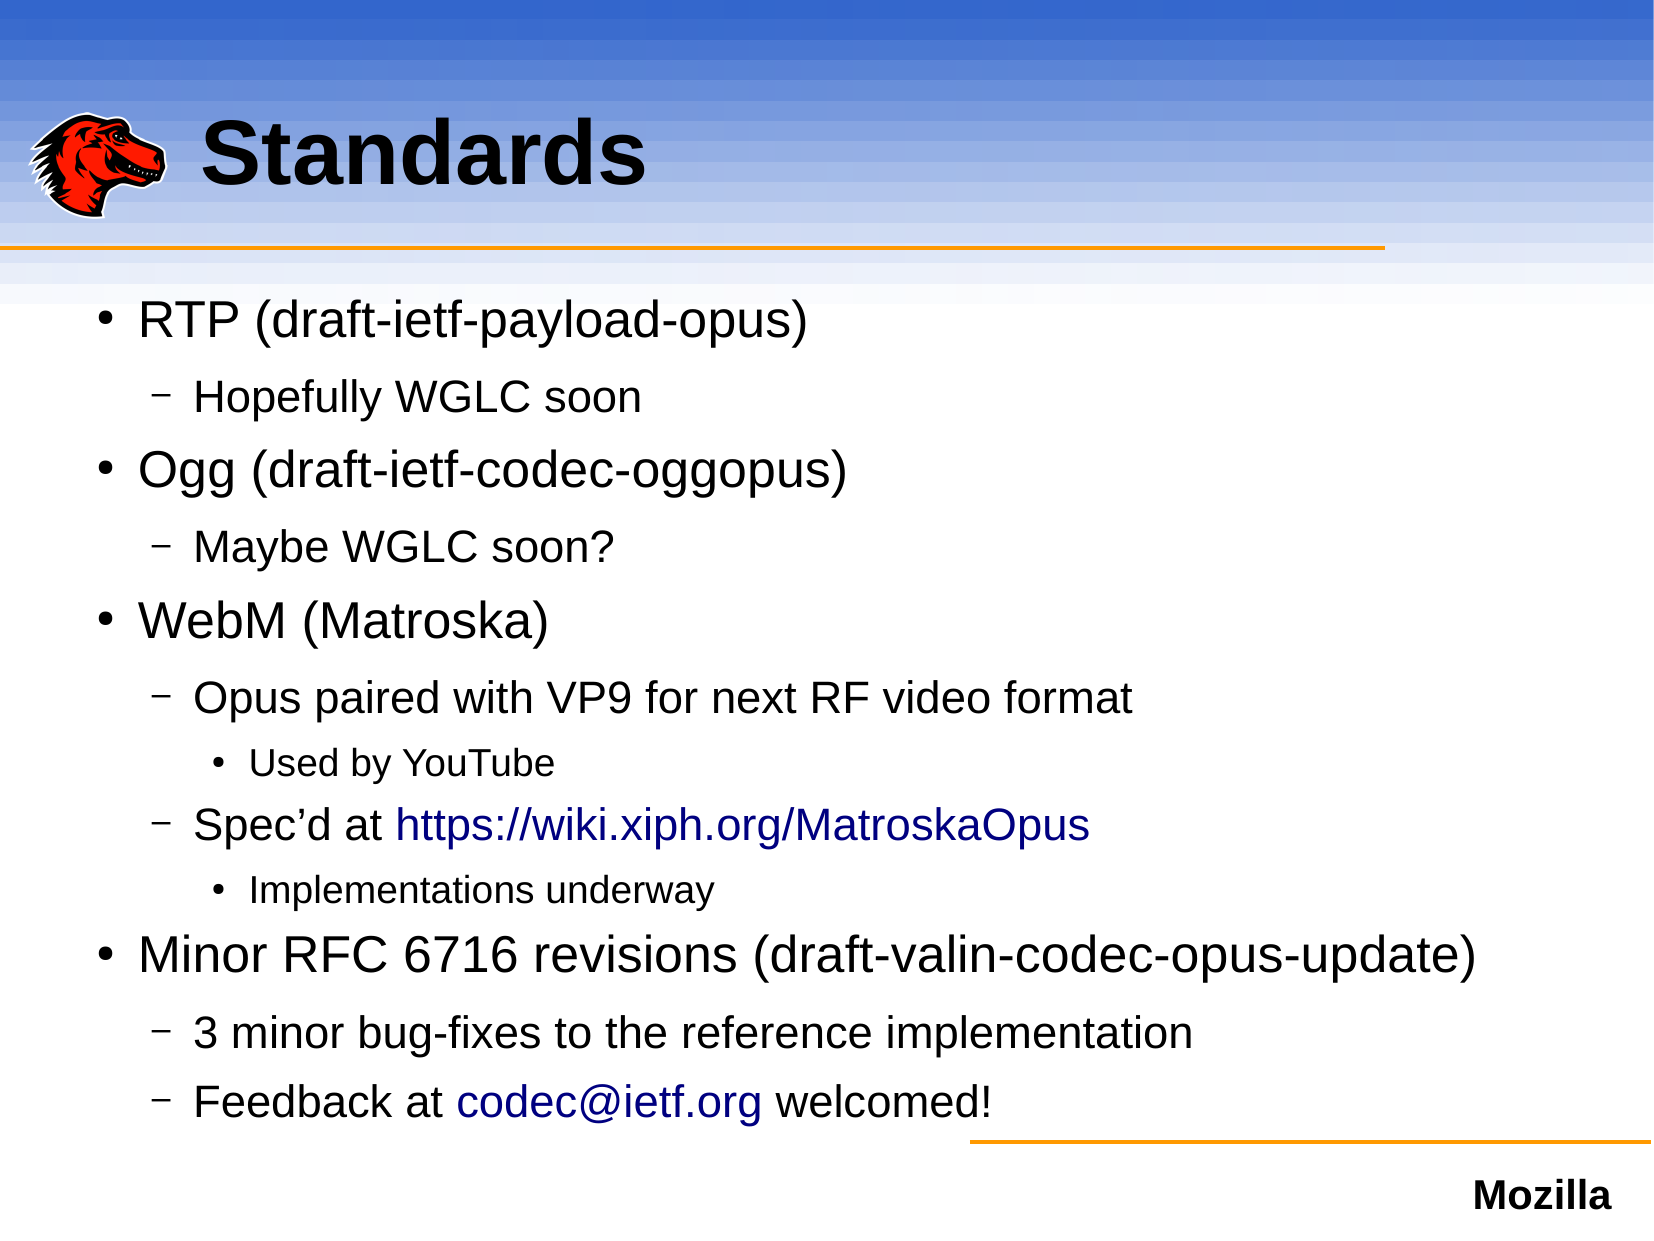

# Standards
RTP (draft-ietf-payload-opus)
Hopefully WGLC soon
Ogg (draft-ietf-codec-oggopus)
Maybe WGLC soon?
WebM (Matroska)
Opus paired with VP9 for next RF video format
Used by YouTube
Spec’d at https://wiki.xiph.org/MatroskaOpus
Implementations underway
Minor RFC 6716 revisions (draft-valin-codec-opus-update)
3 minor bug-fixes to the reference implementation
Feedback at codec@ietf.org welcomed!